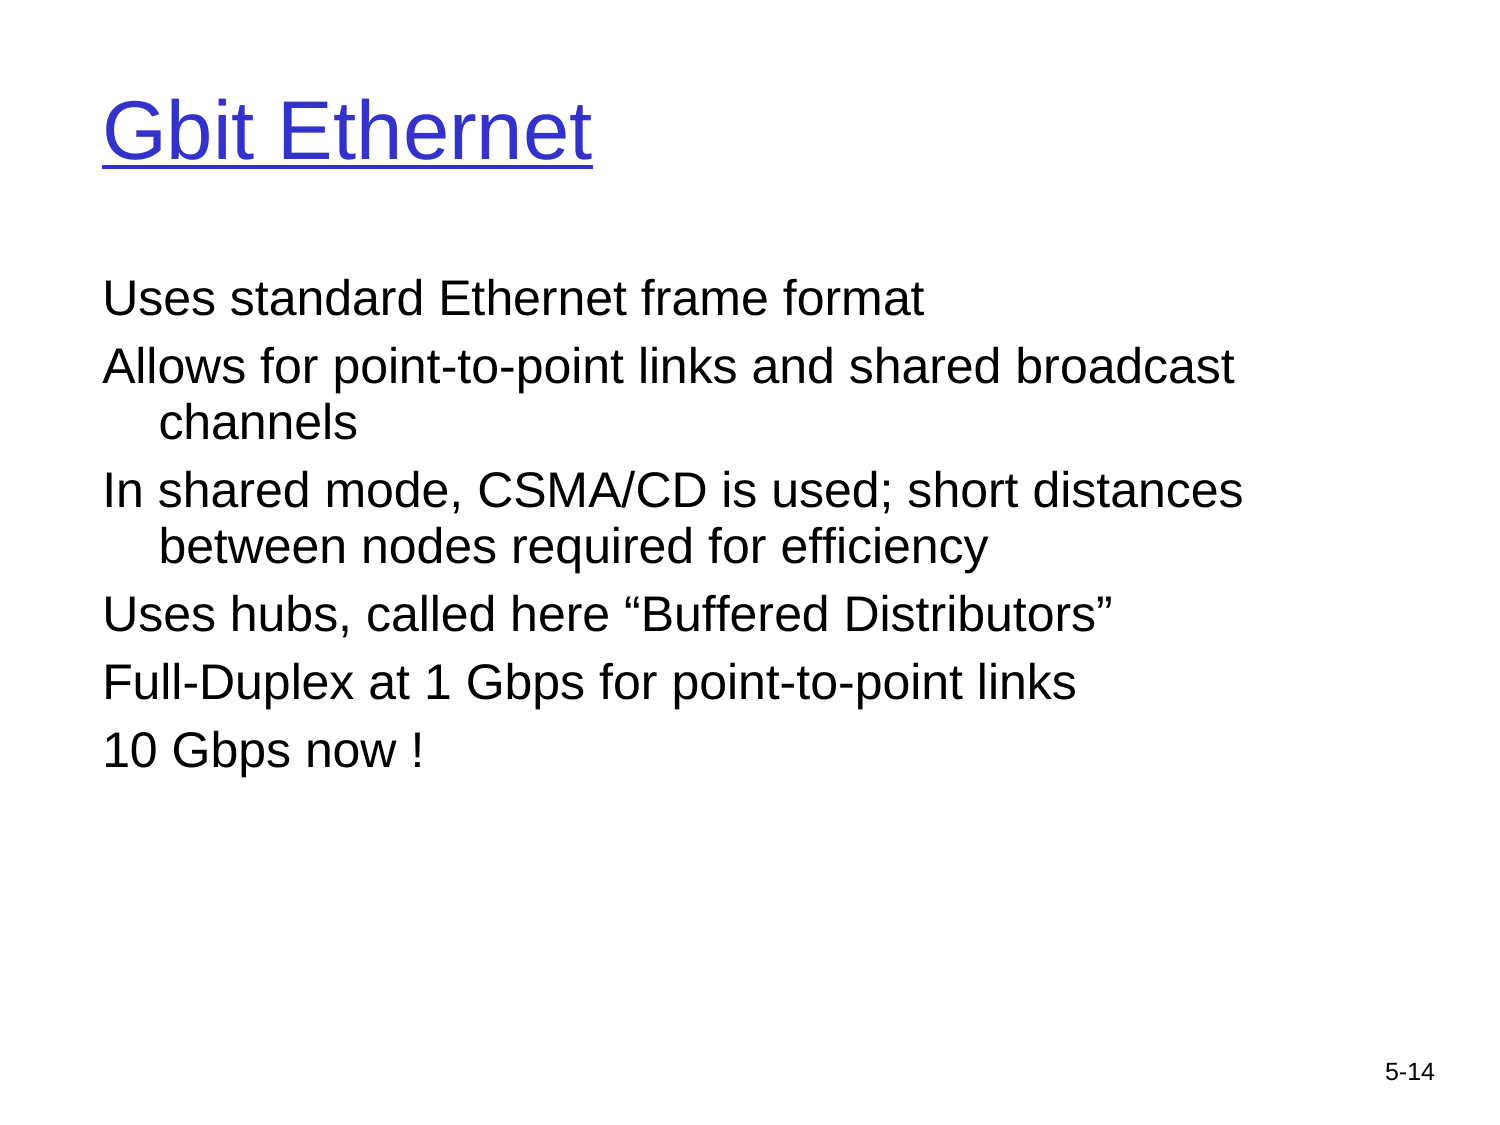

# Gbit Ethernet
Uses standard Ethernet frame format
Allows for point-to-point links and shared broadcast channels
In shared mode, CSMA/CD is used; short distances between nodes required for efficiency
Uses hubs, called here “Buffered Distributors”
Full-Duplex at 1 Gbps for point-to-point links
10 Gbps now !
14